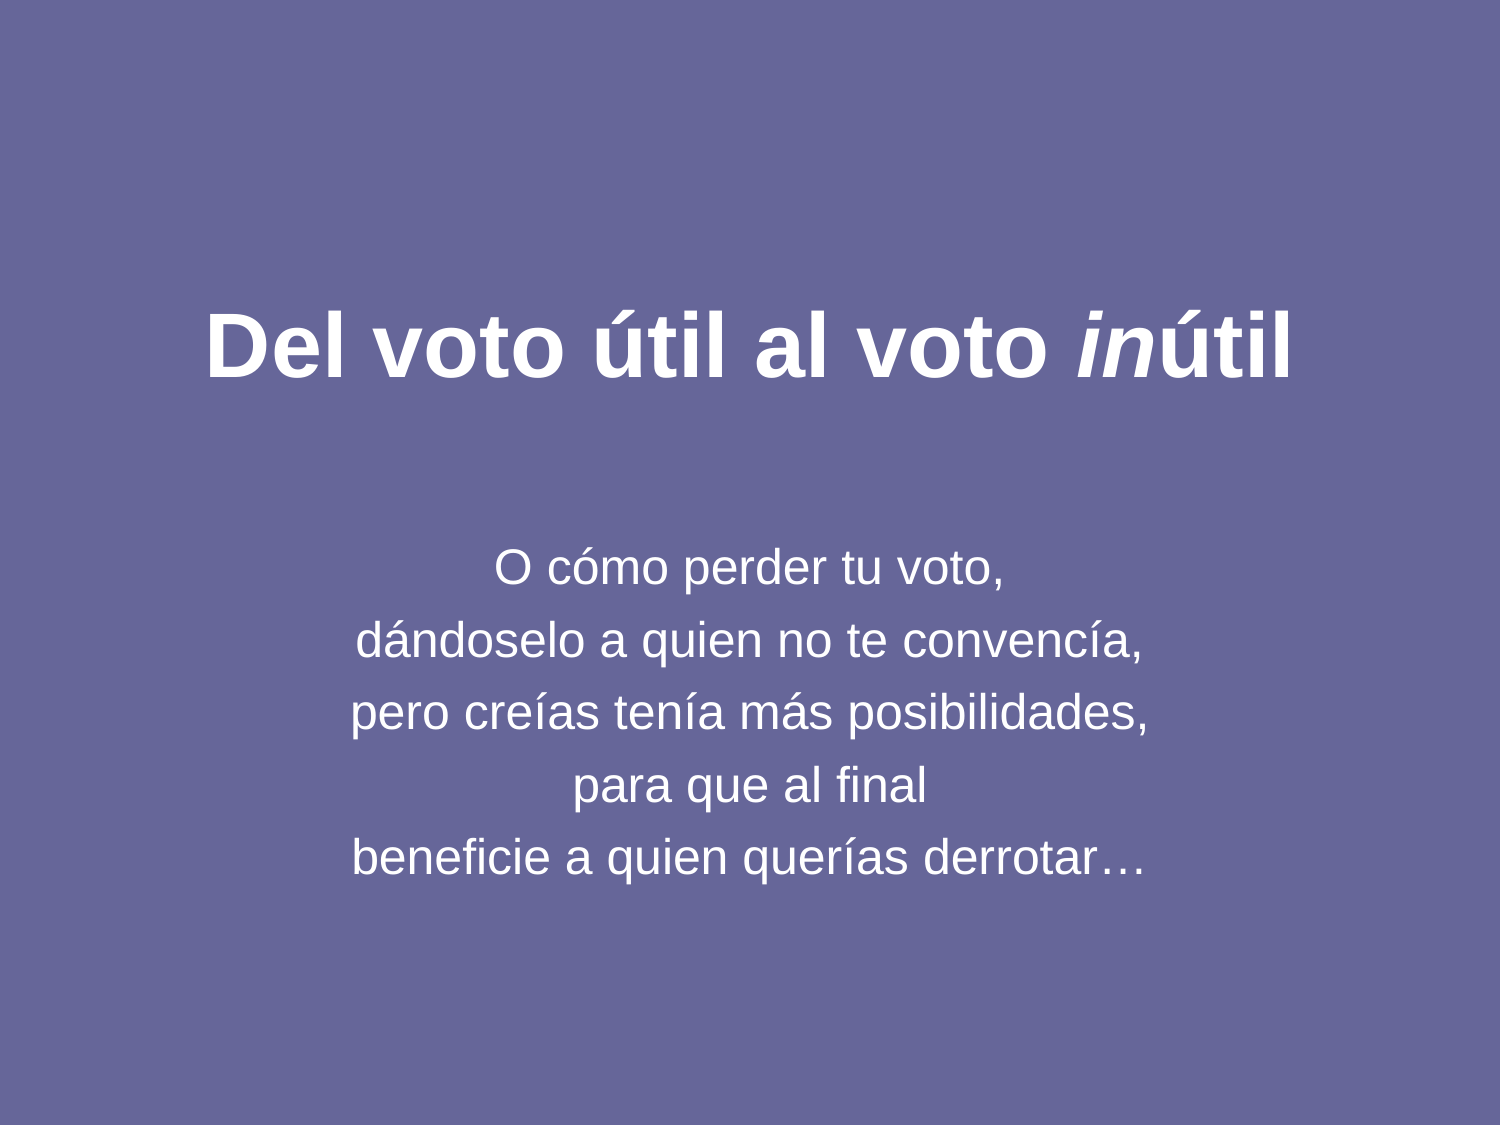

# Del voto útil al voto inútil
O cómo perder tu voto,
dándoselo a quien no te convencía,
pero creías tenía más posibilidades,
para que al final
beneficie a quien querías derrotar…